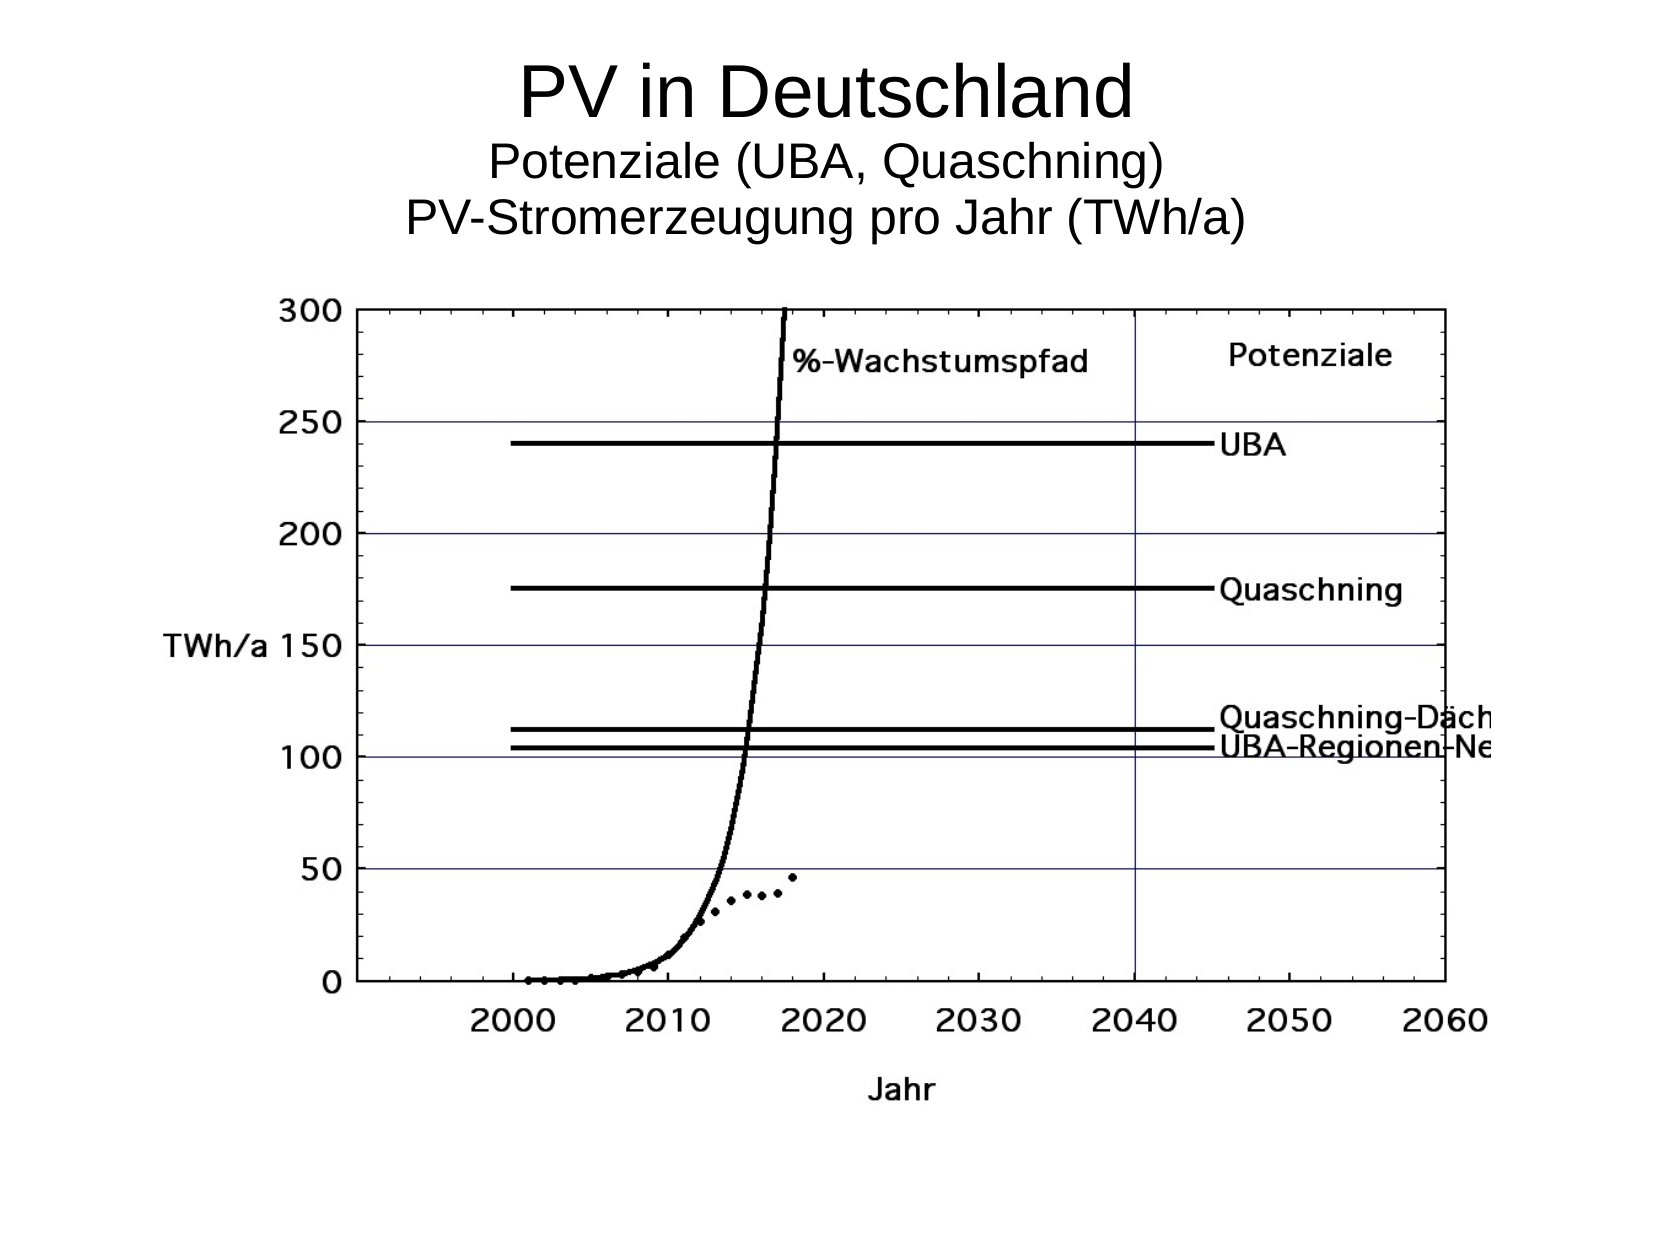

# PV in Deutschland Potenziale (UBA, Quaschning) PV-Stromerzeugung pro Jahr (TWh/a)